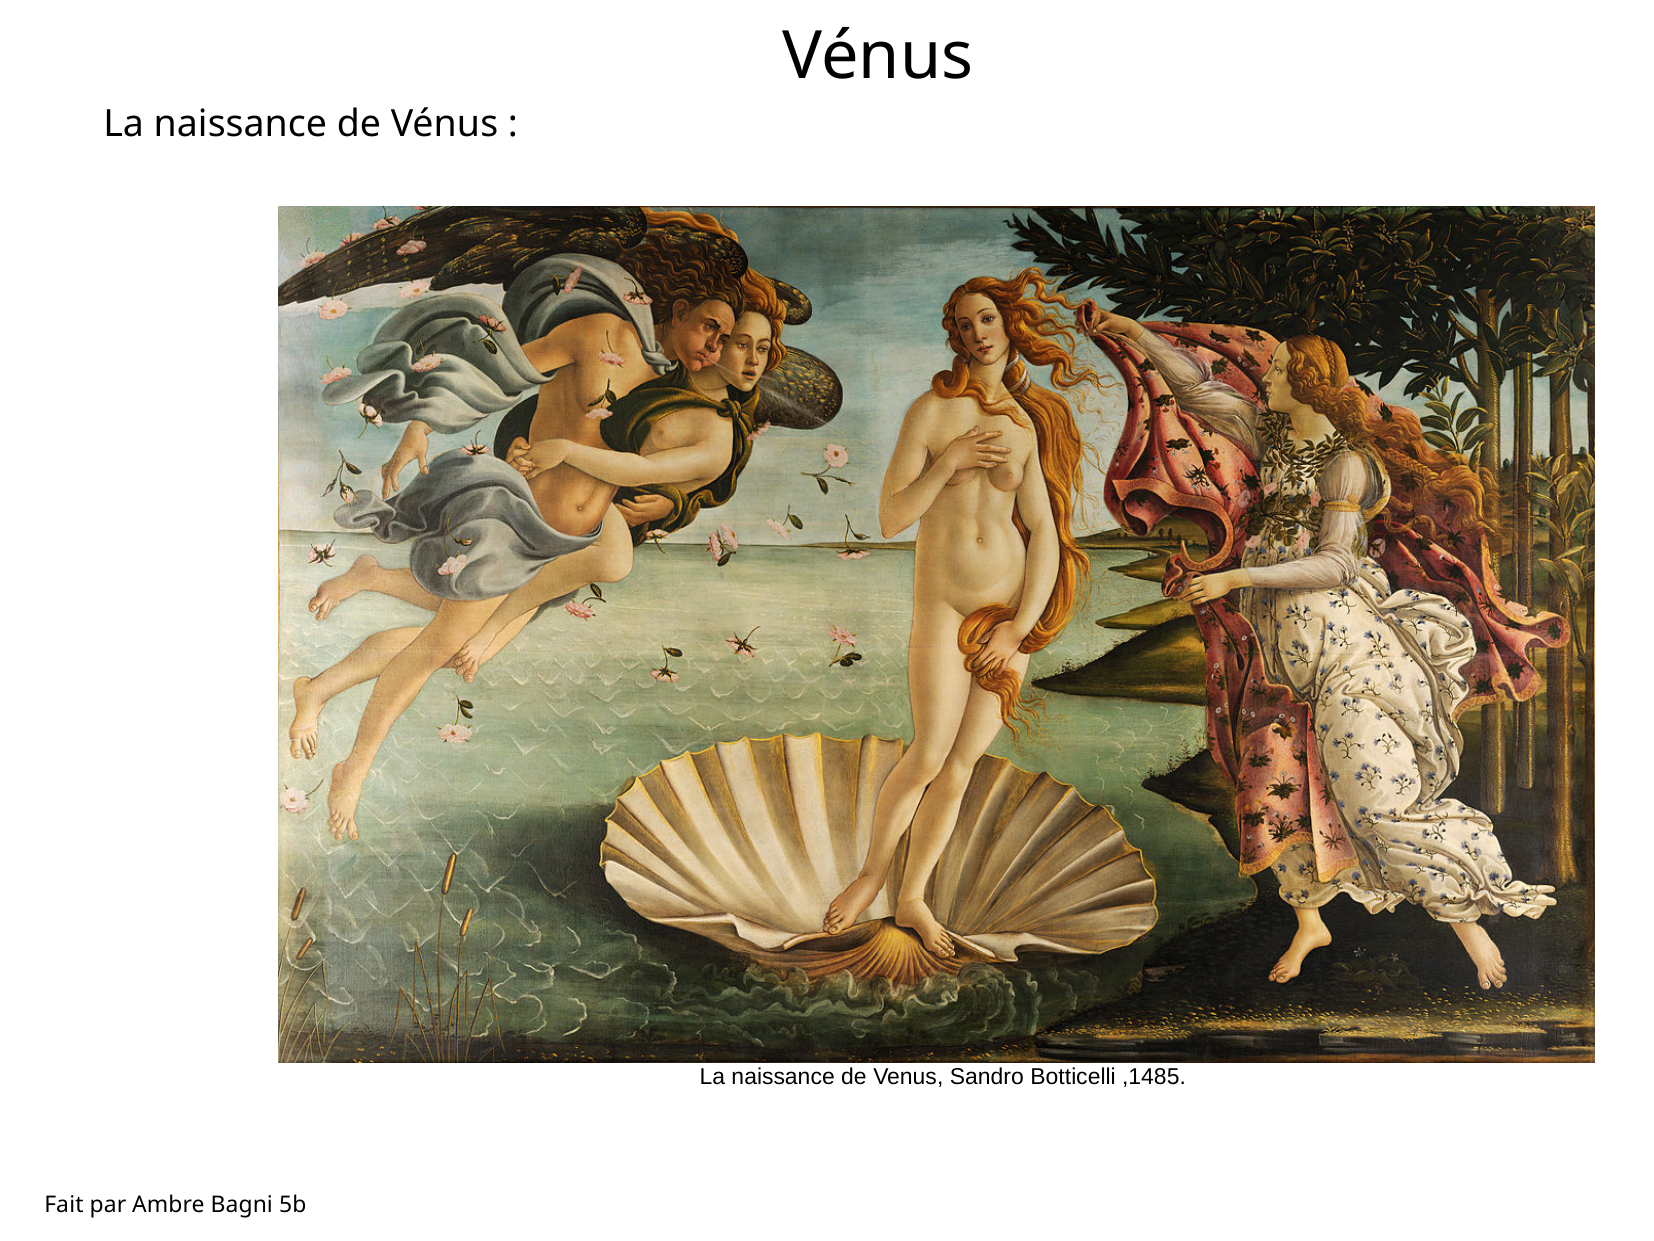

Vénus
La naissance de Vénus :
La naissance de Venus, Sandro Botticelli ,1485.
Fait par Ambre Bagni 5b